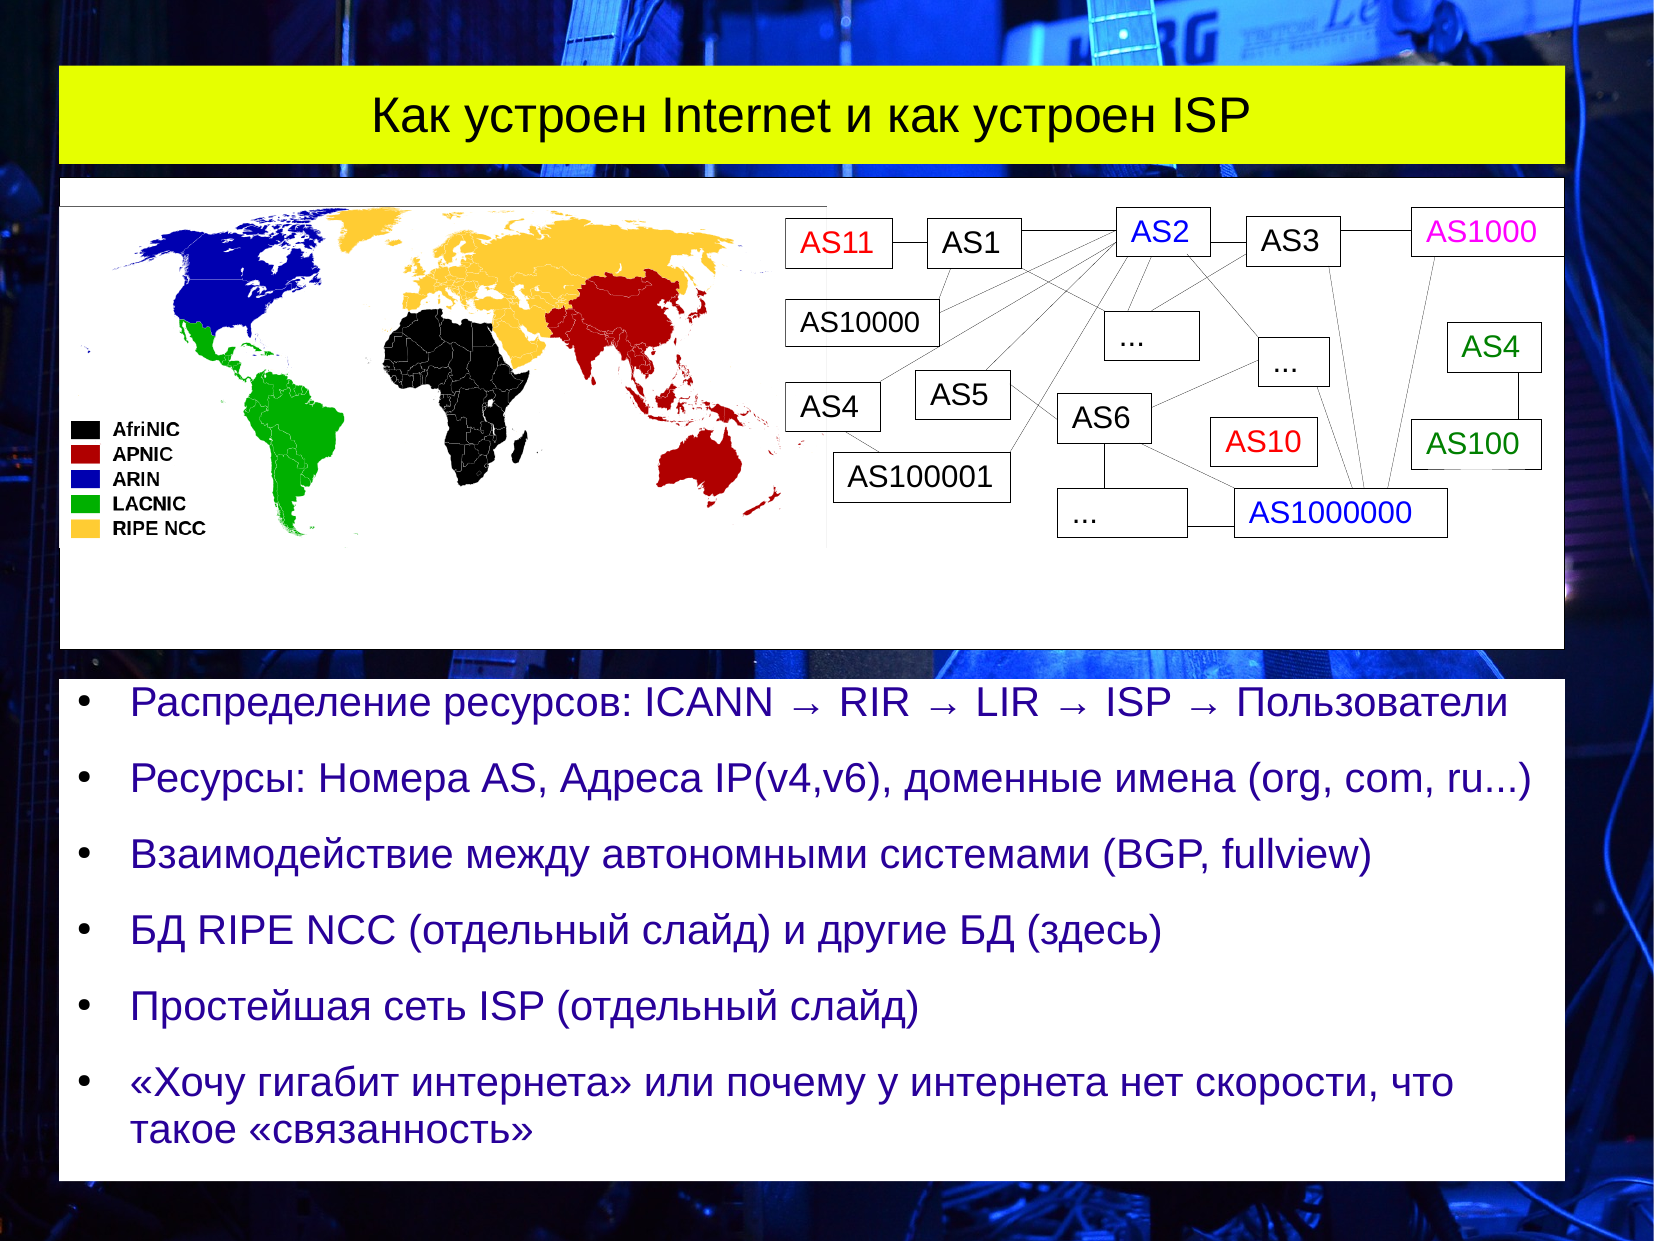

# Как устроен Internet и как устроен ISP
Распределение ресурсов: ICANN → RIR → LIR → ISP → Пользователи
Ресурсы: Номера AS, Адреса IP(v4,v6), доменные имена (org, com, ru...)
Взаимодействие между автономными системами (BGP, fullview)
БД RIPE NCC (отдельный слайд) и другие БД (здесь)
Простейшая сеть ISP (отдельный слайд)
«Хочу гигабит интернета» или почему у интернета нет скорости, что такое «связанность»